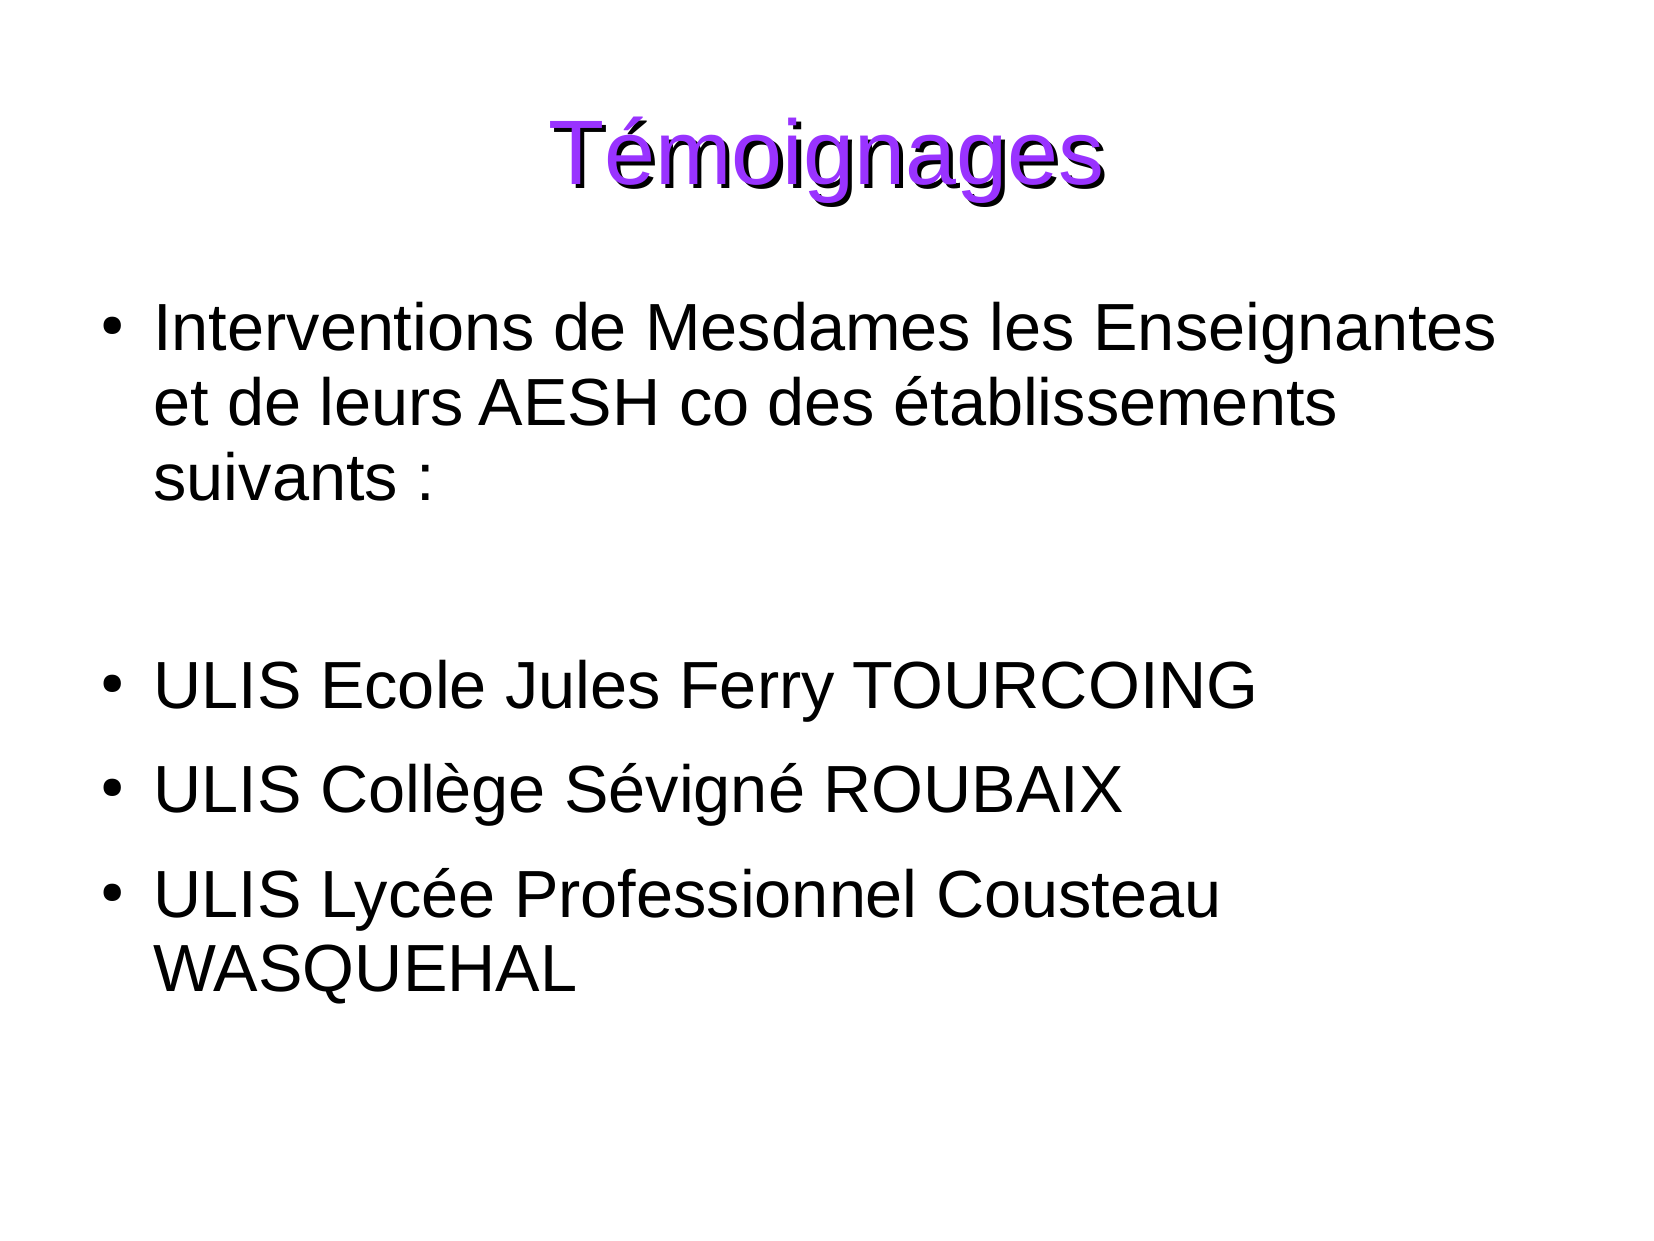

# Témoignages
Interventions de Mesdames les Enseignantes et de leurs AESH co des établissements suivants :
ULIS Ecole Jules Ferry TOURCOING
ULIS Collège Sévigné ROUBAIX
ULIS Lycée Professionnel Cousteau WASQUEHAL